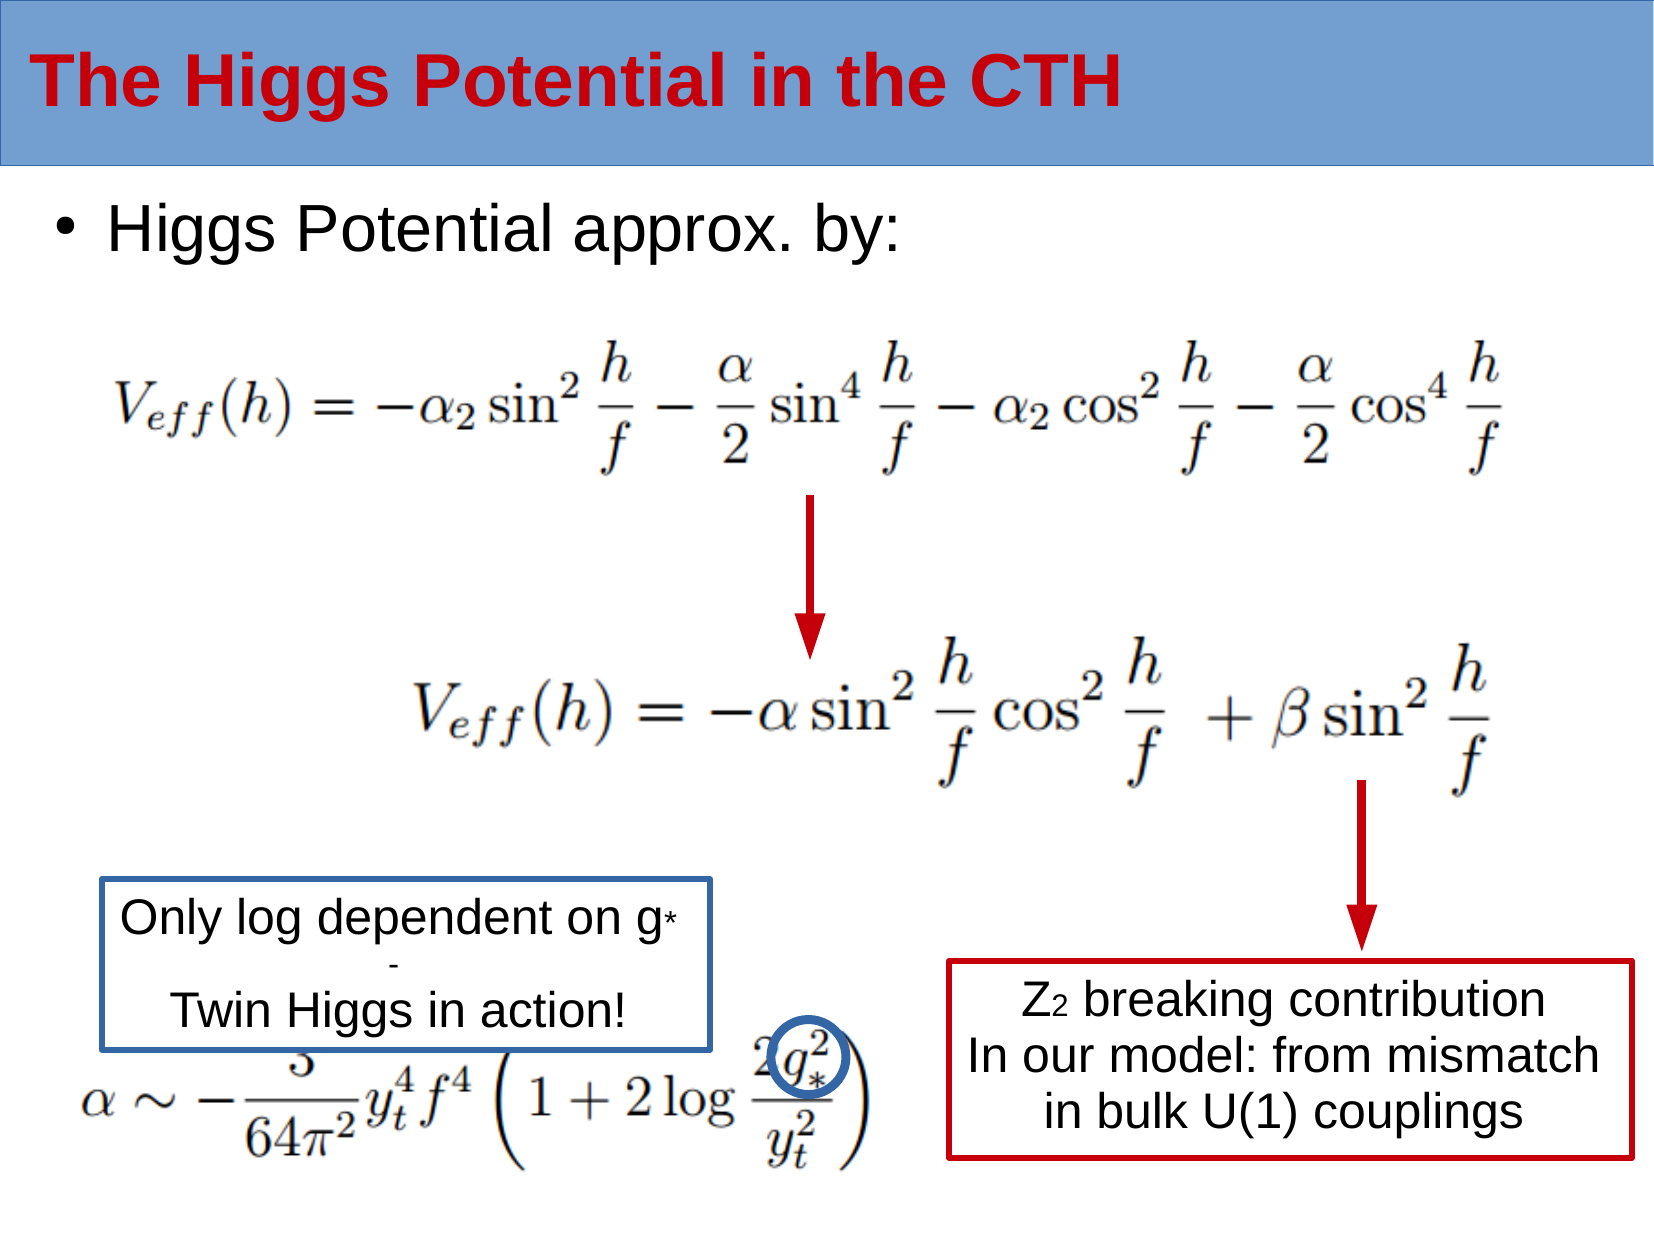

# The Higgs Potential in the CTH
Higgs Potential approx. by:
Only log dependent on g* -
Twin Higgs in action!
Z2 breaking contribution
In our model: from mismatch in bulk U(1) couplings